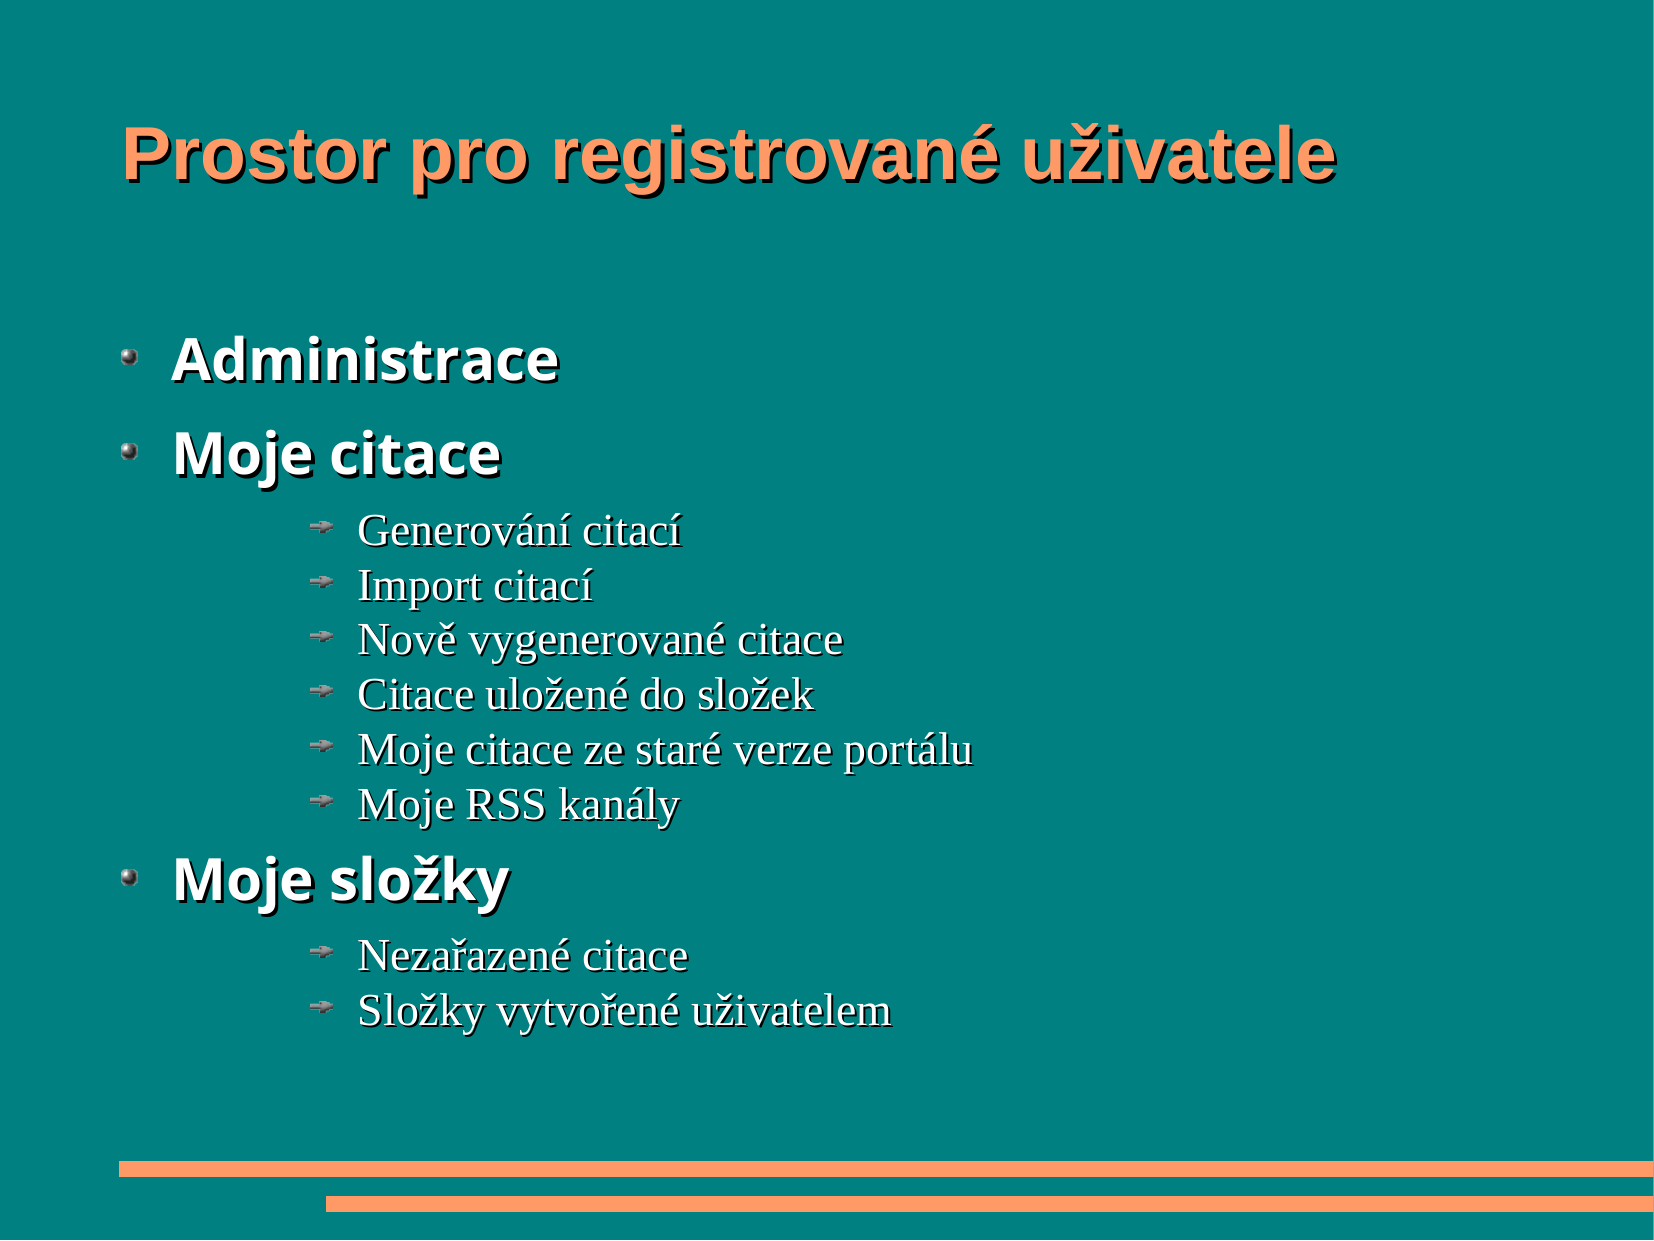

# Prostor pro registrované uživatele
Administrace
Moje citace
Generování citací
Import citací
Nově vygenerované citace
Citace uložené do složek
Moje citace ze staré verze portálu
Moje RSS kanály
Moje složky
Nezařazené citace
Složky vytvořené uživatelem